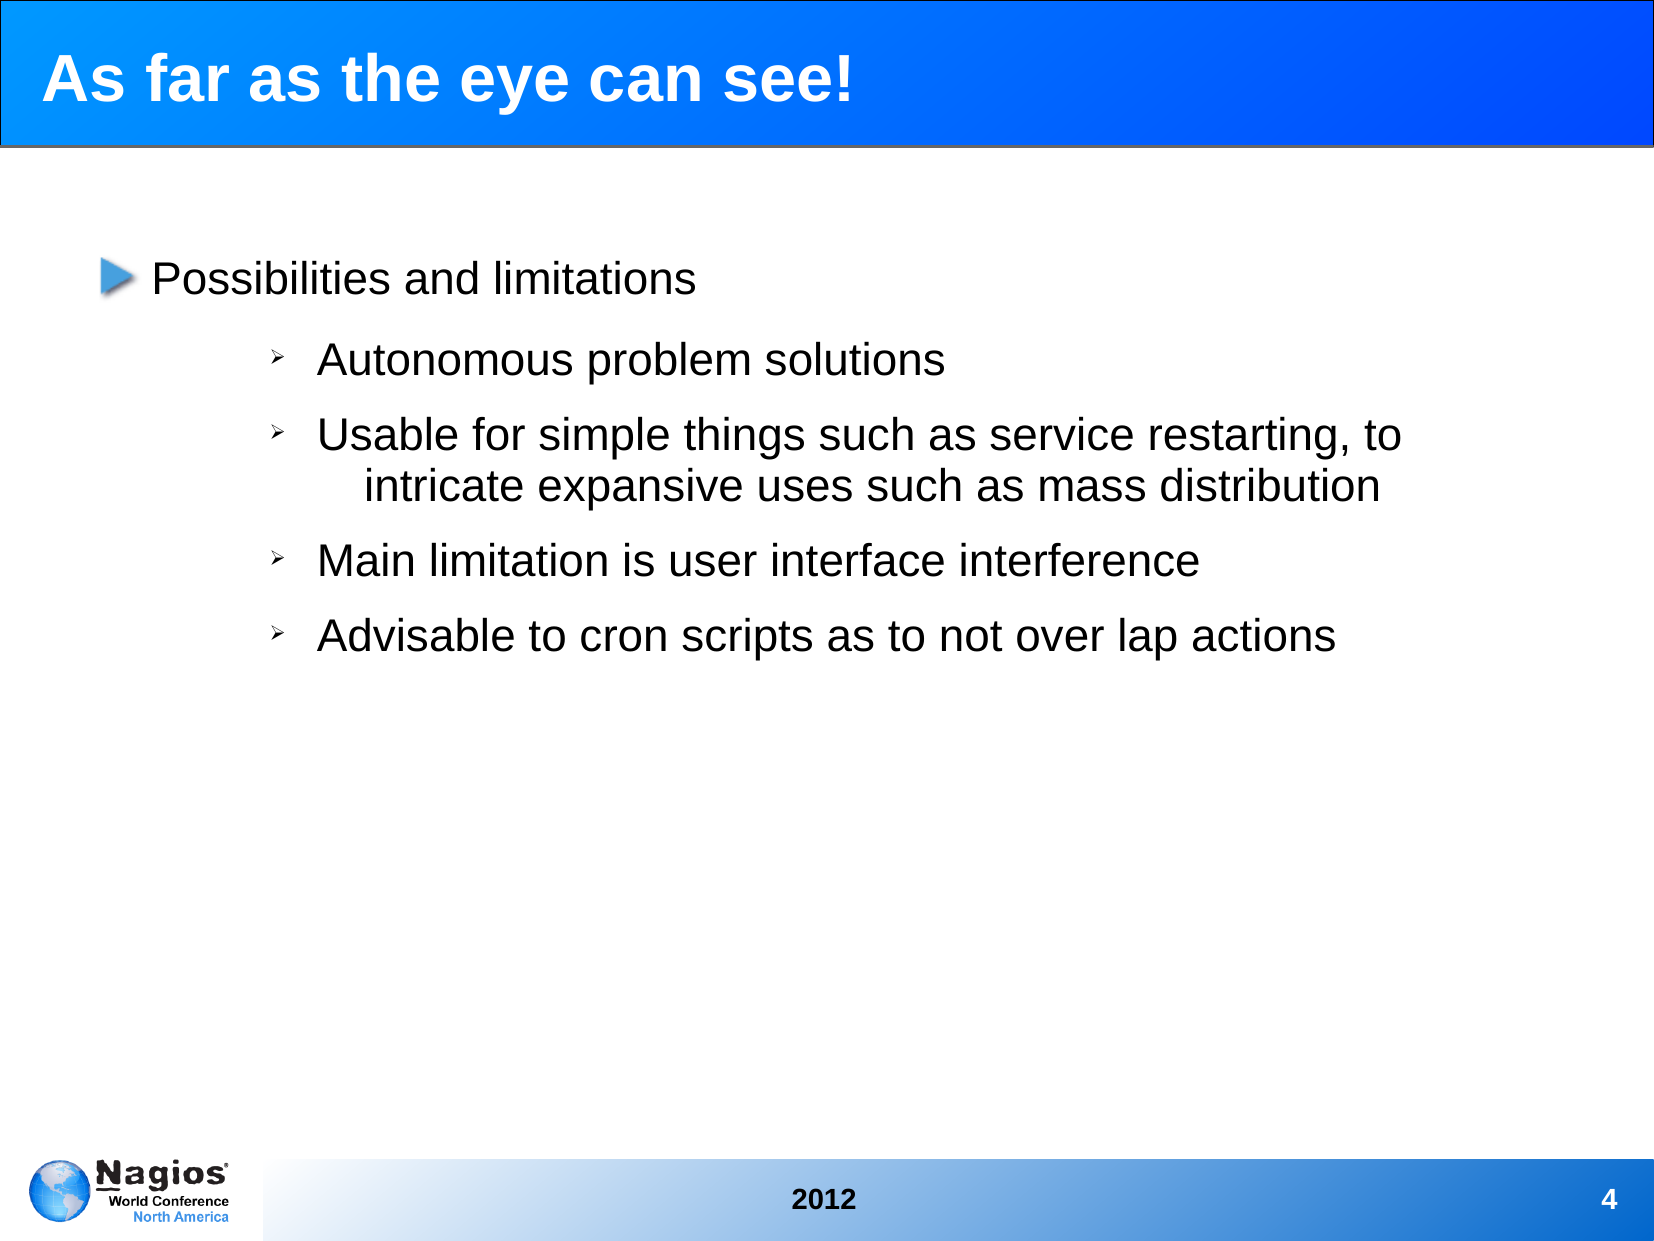

# As far as the eye can see!
Possibilities and limitations
Autonomous problem solutions
Usable for simple things such as service restarting, to intricate expansive uses such as mass distribution
Main limitation is user interface interference
Advisable to cron scripts as to not over lap actions
2011
4